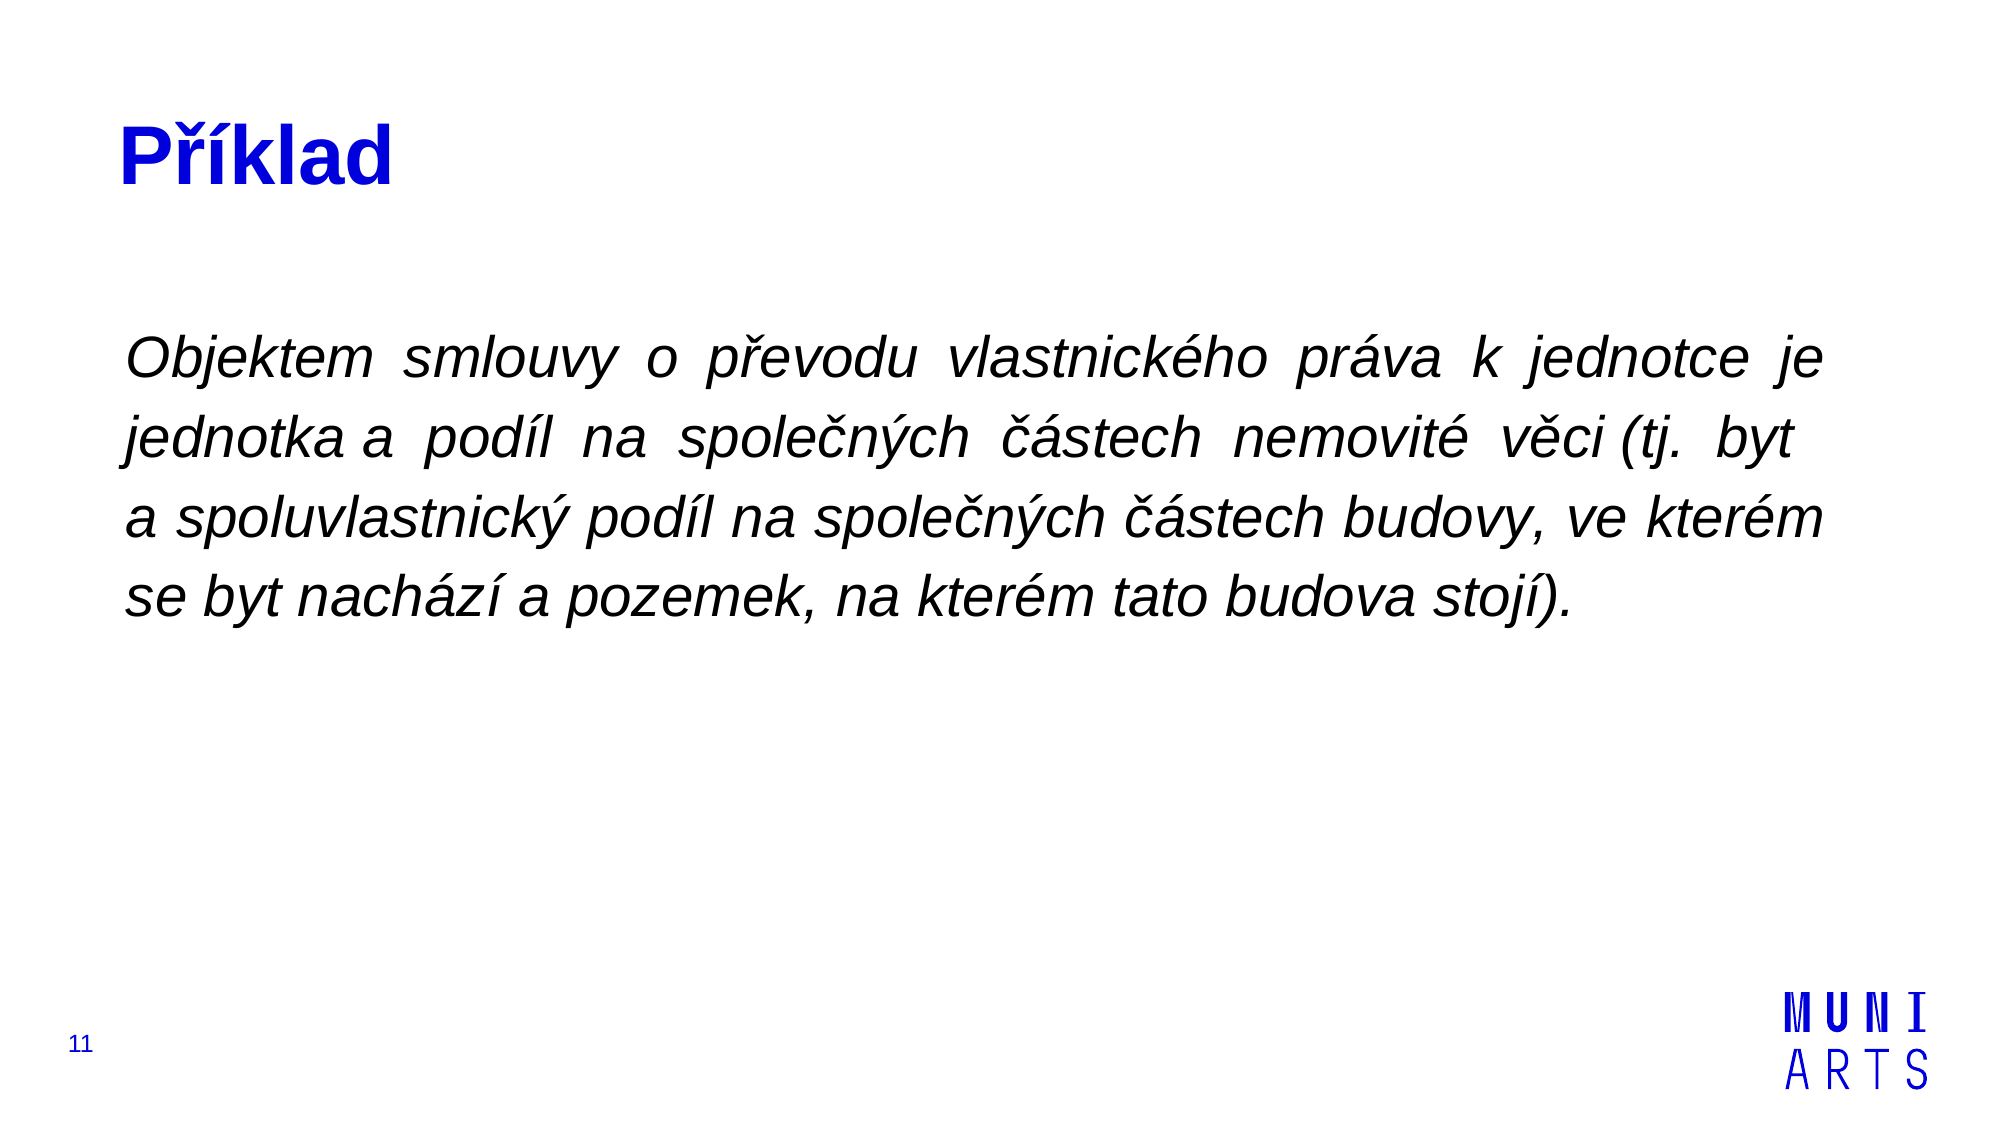

# Příklad
Objektem smlouvy o převodu vlastnického práva k jednotce je jednotka a podíl na společných částech nemovité věci (tj. byt
a spoluvlastnický podíl na společných částech budovy, ve kterém se byt nachází a pozemek, na kterém tato budova stojí).